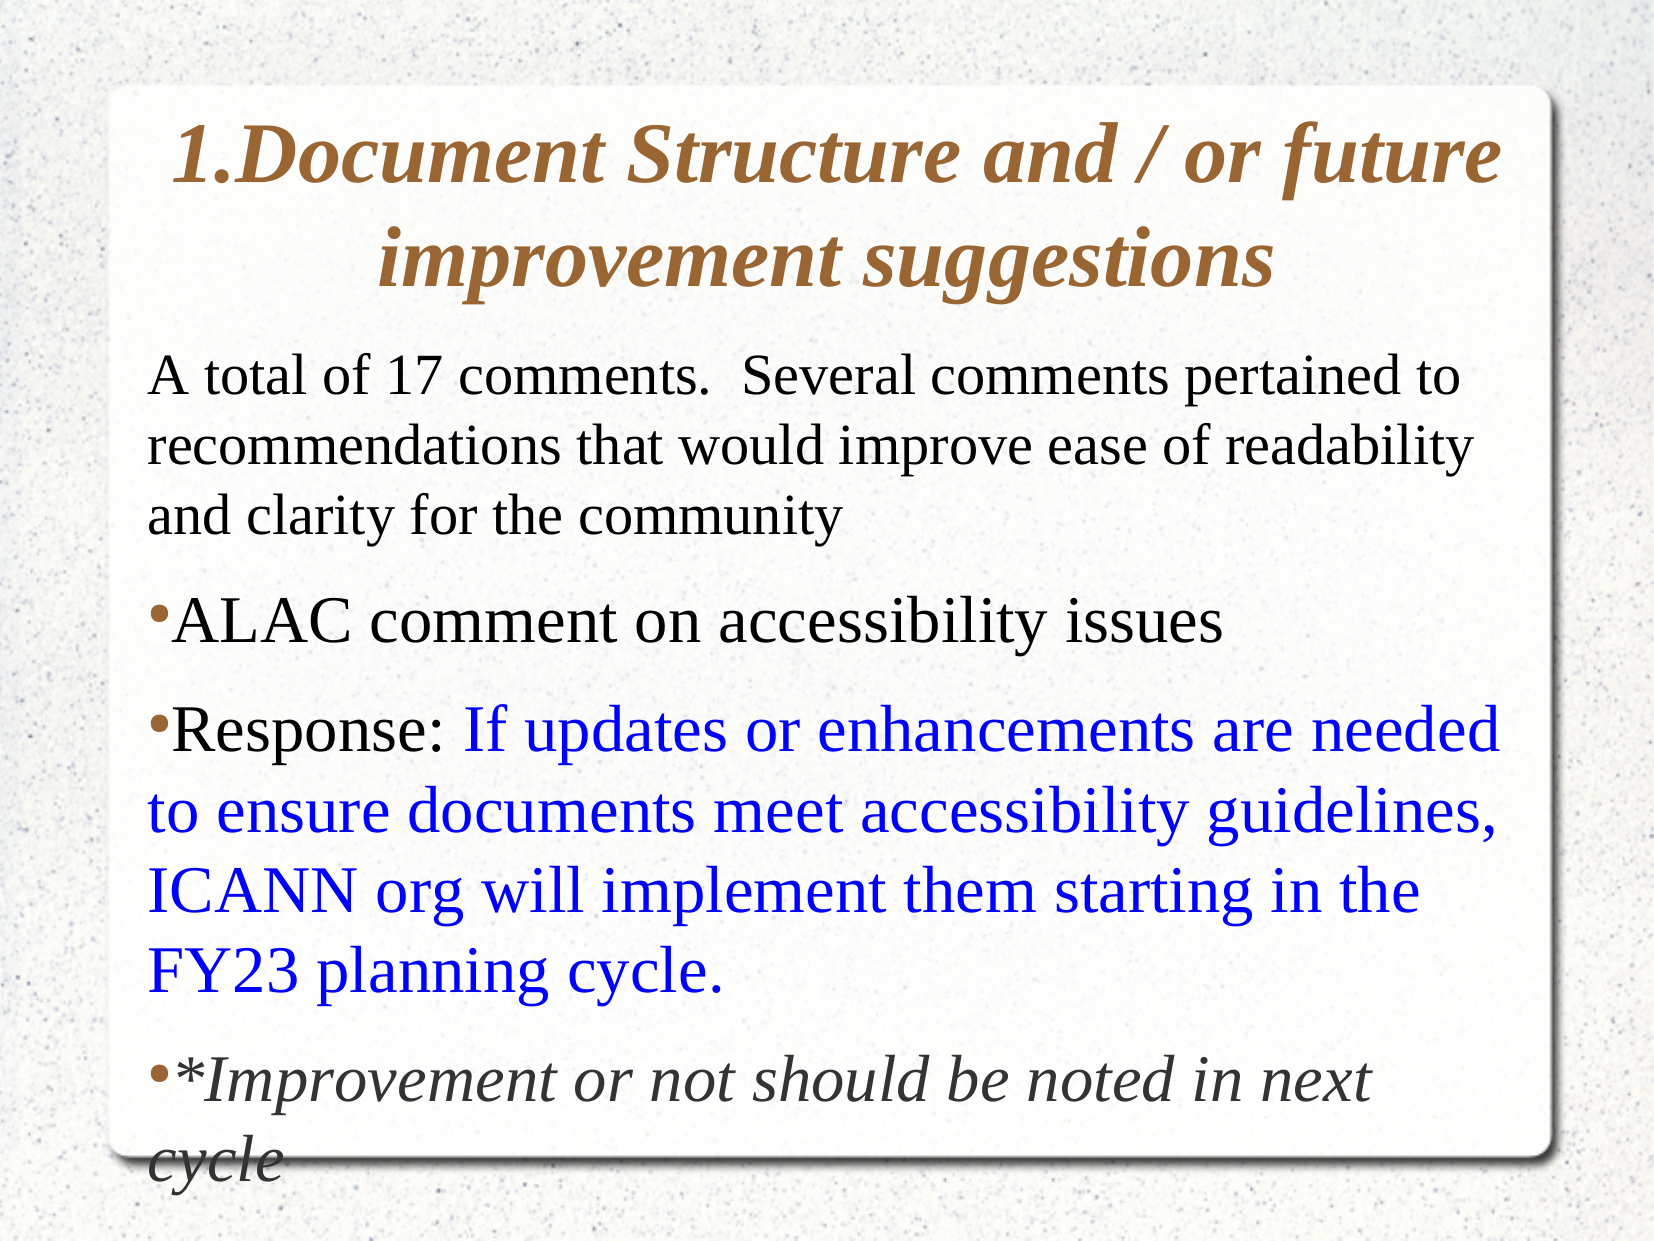

# 1.Document Structure and / or future improvement suggestions
A total of 17 comments. Several comments pertained to recommendations that would improve ease of readability and clarity for the community
ALAC comment on accessibility issues
Response: If updates or enhancements are needed to ensure documents meet accessibility guidelines, ICANN org will implement them starting in the FY23 planning cycle.
*Improvement or not should be noted in next cycle